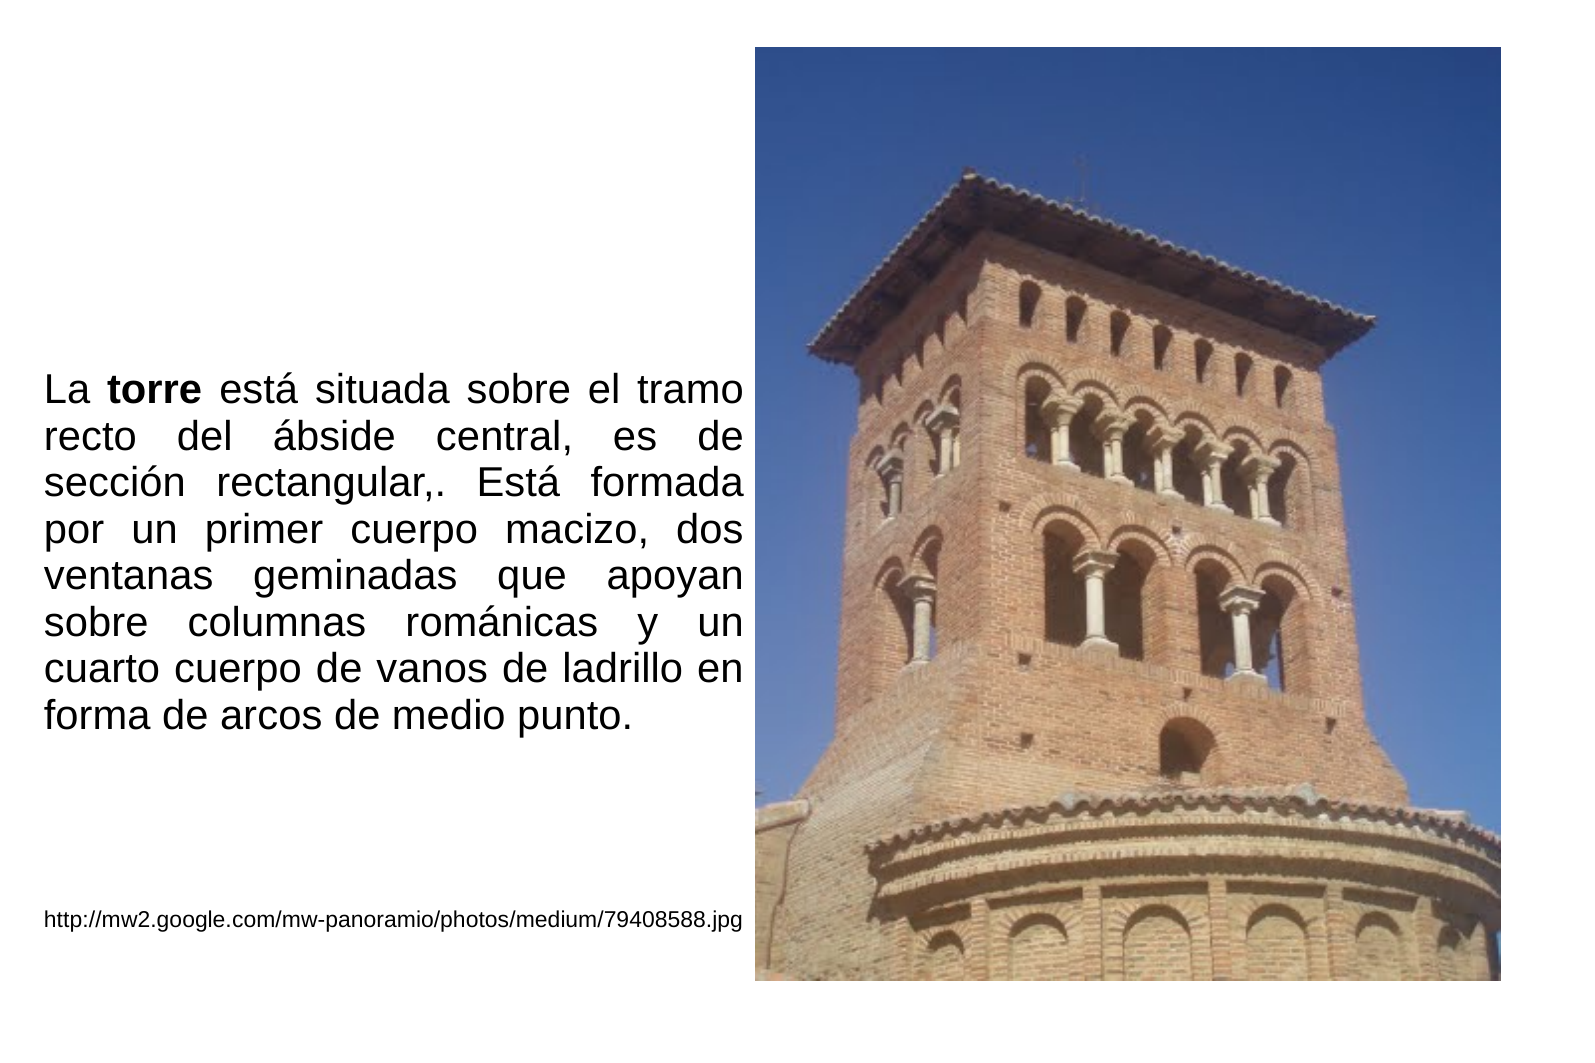

# La torre está situada sobre el tramo recto del ábside central, es de sección rectangular,. Está formada por un primer cuerpo macizo, dos ventanas geminadas que apoyan sobre columnas románicas y un cuarto cuerpo de vanos de ladrillo en forma de arcos de medio punto.
http://mw2.google.com/mw-panoramio/photos/medium/79408588.jpg